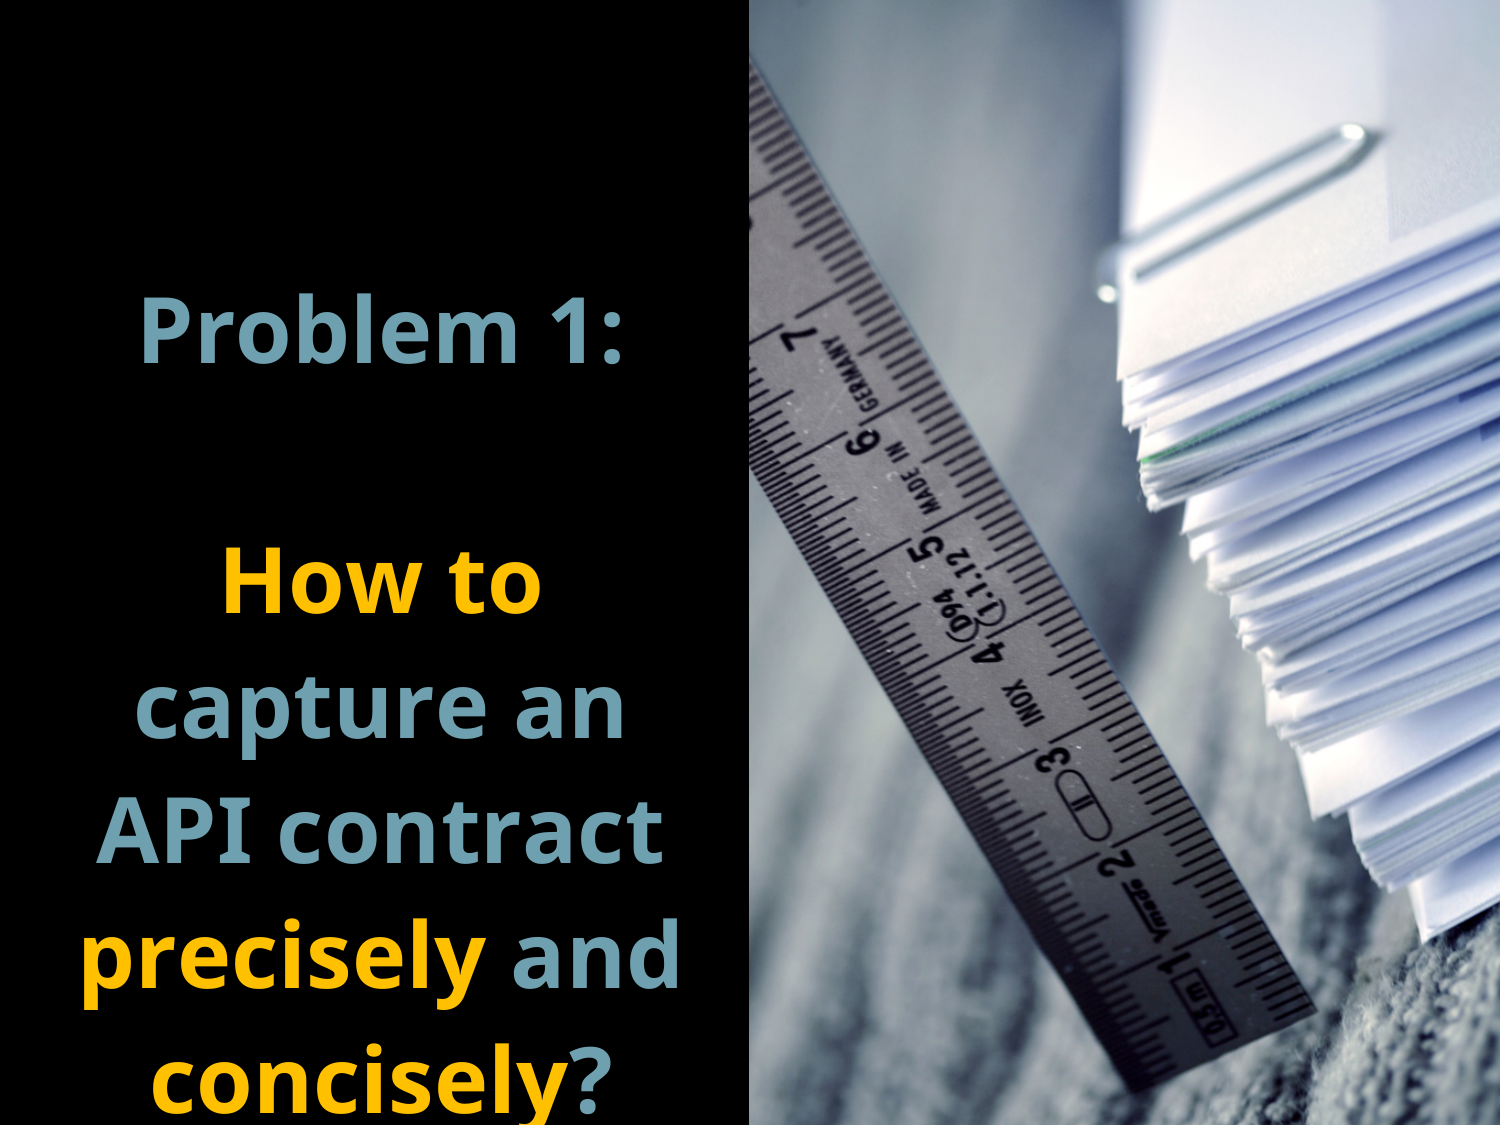

Problem 1:
How to capture an API contract precisely and concisely?